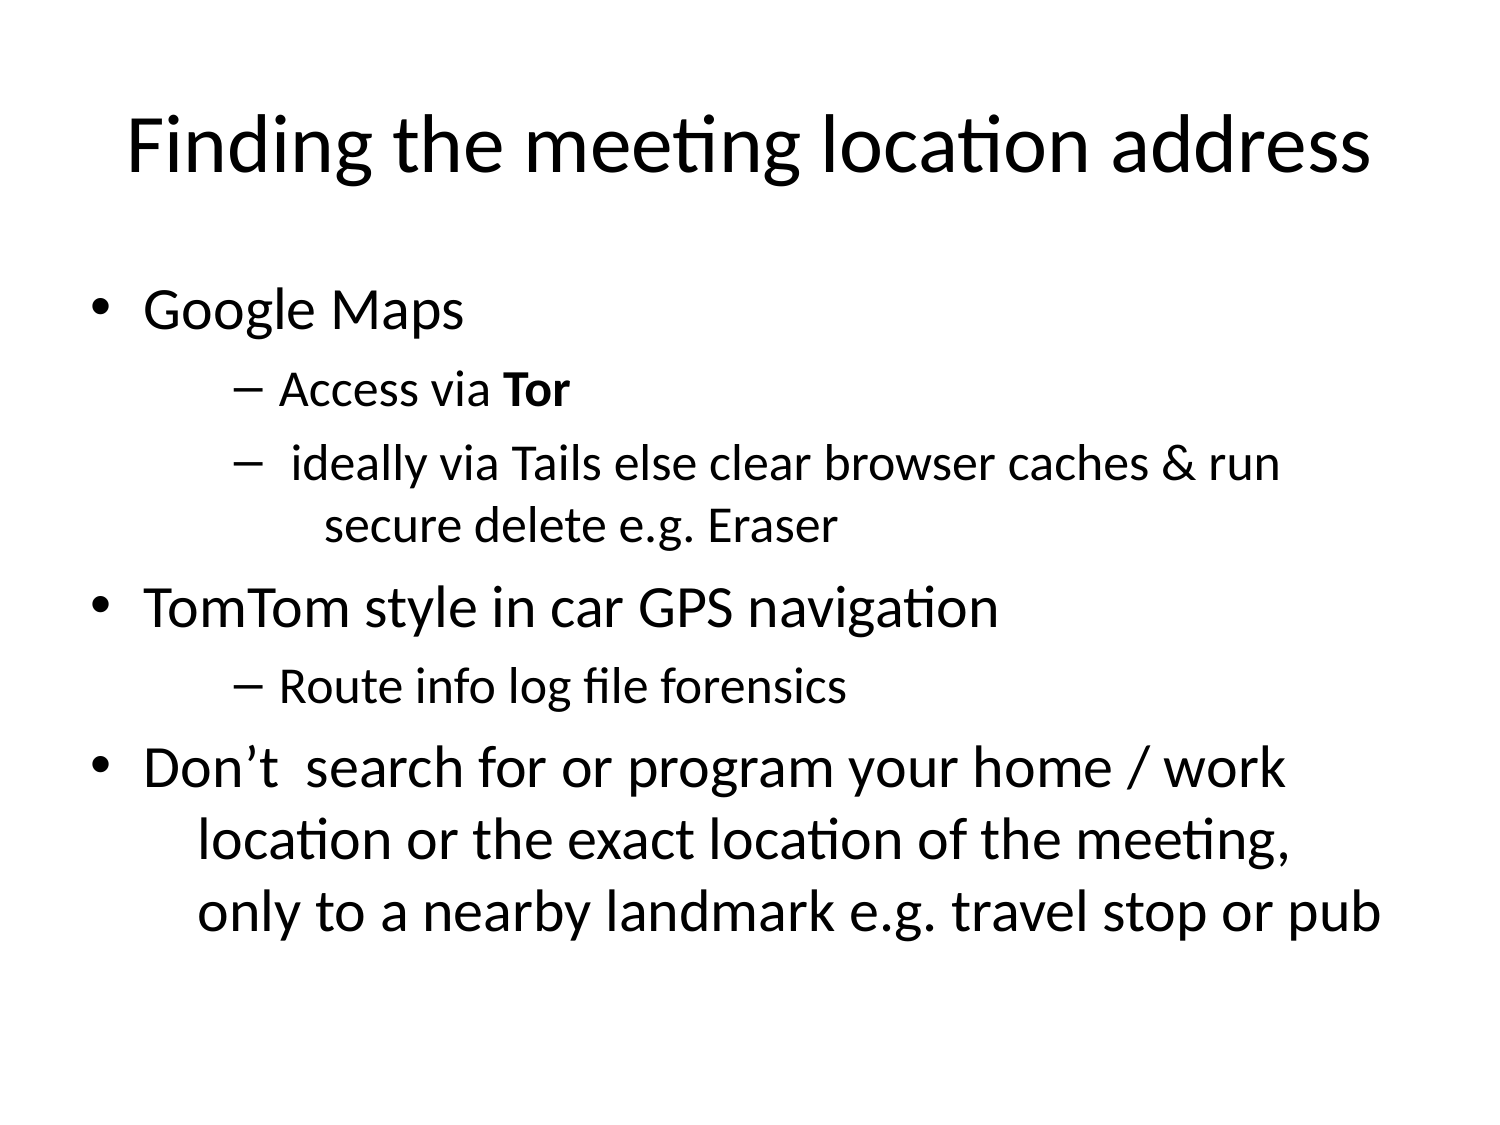

# Finding the meeting location address
Google Maps
Access via Tor
 ideally via Tails else clear browser caches & run secure delete e.g. Eraser
TomTom style in car GPS navigation
Route info log file forensics
Don’t search for or program your home / work location or the exact location of the meeting, only to a nearby landmark e.g. travel stop or pub